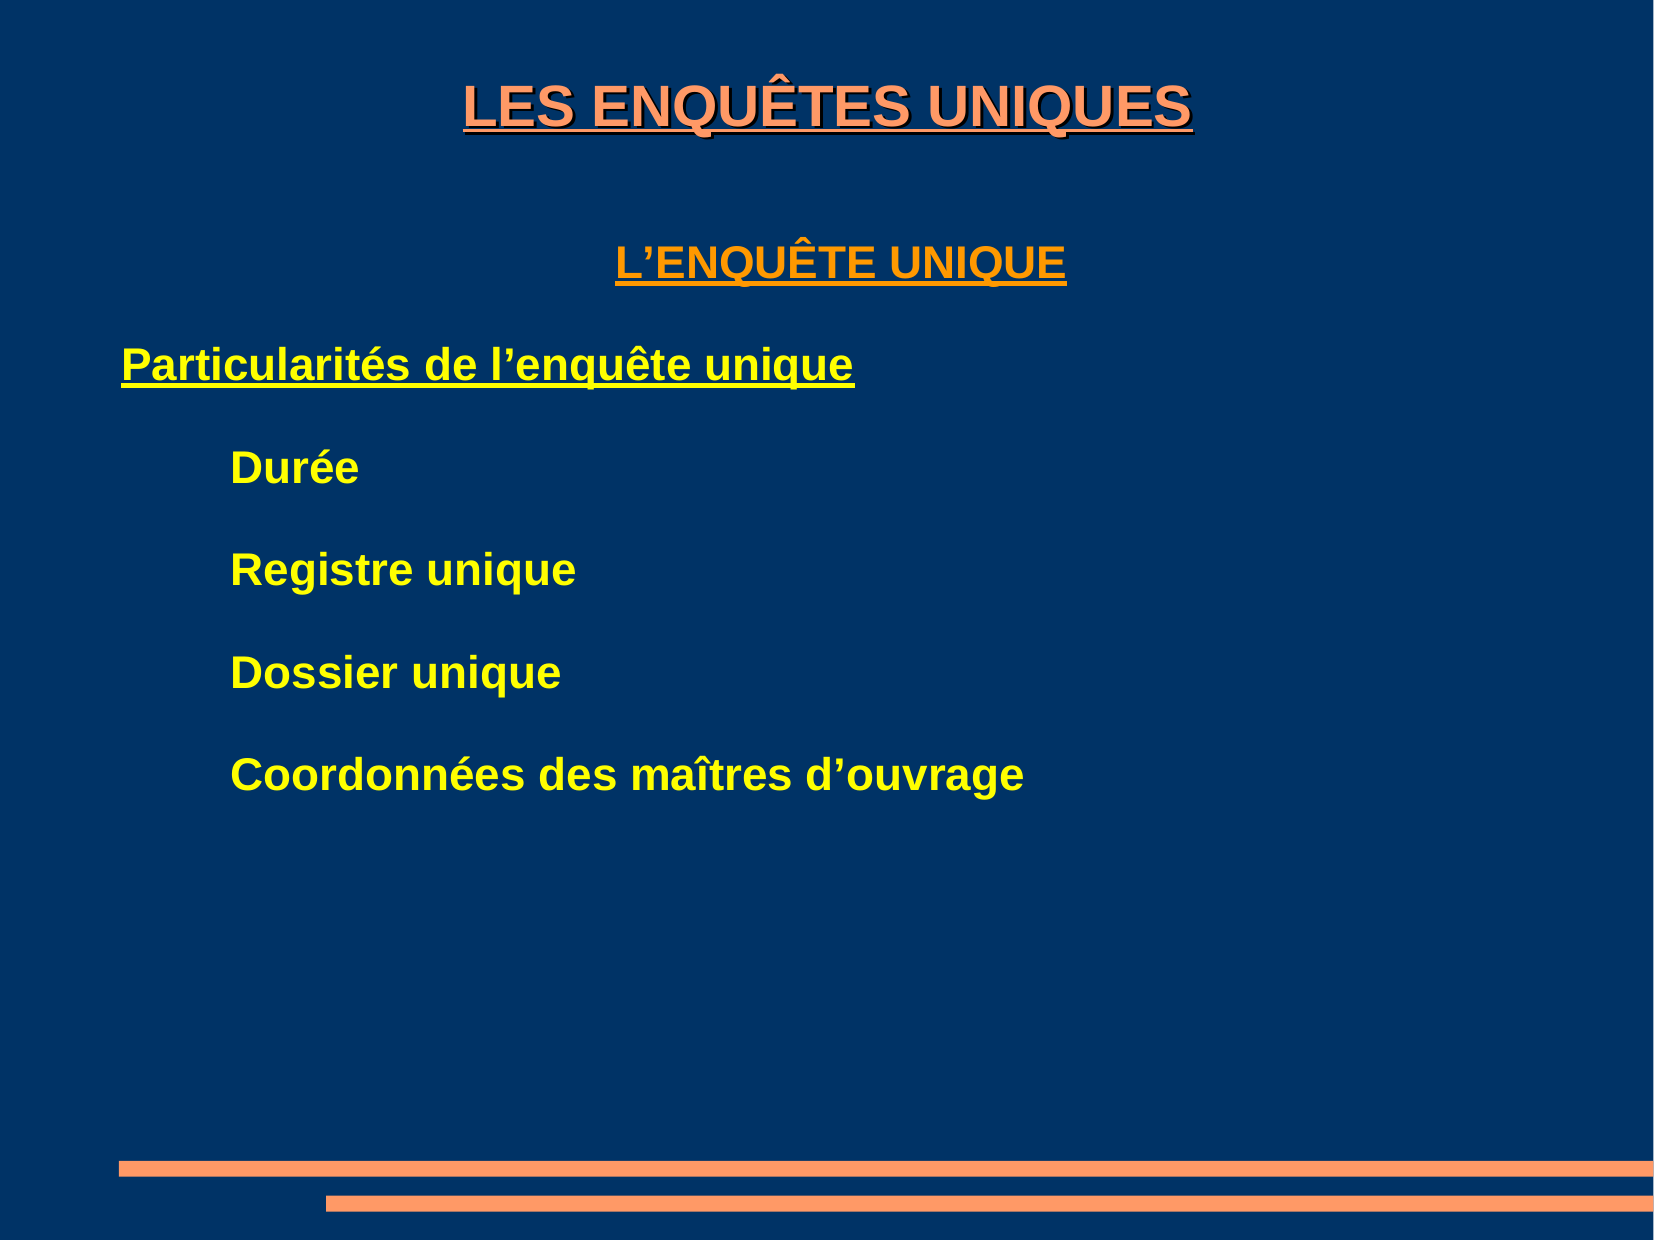

# LES ENQUÊTES UNIQUES
L’ENQUÊTE UNIQUE
Particularités de l’enquête unique
	Durée
	Registre unique
	Dossier unique
	Coordonnées des maîtres d’ouvrage